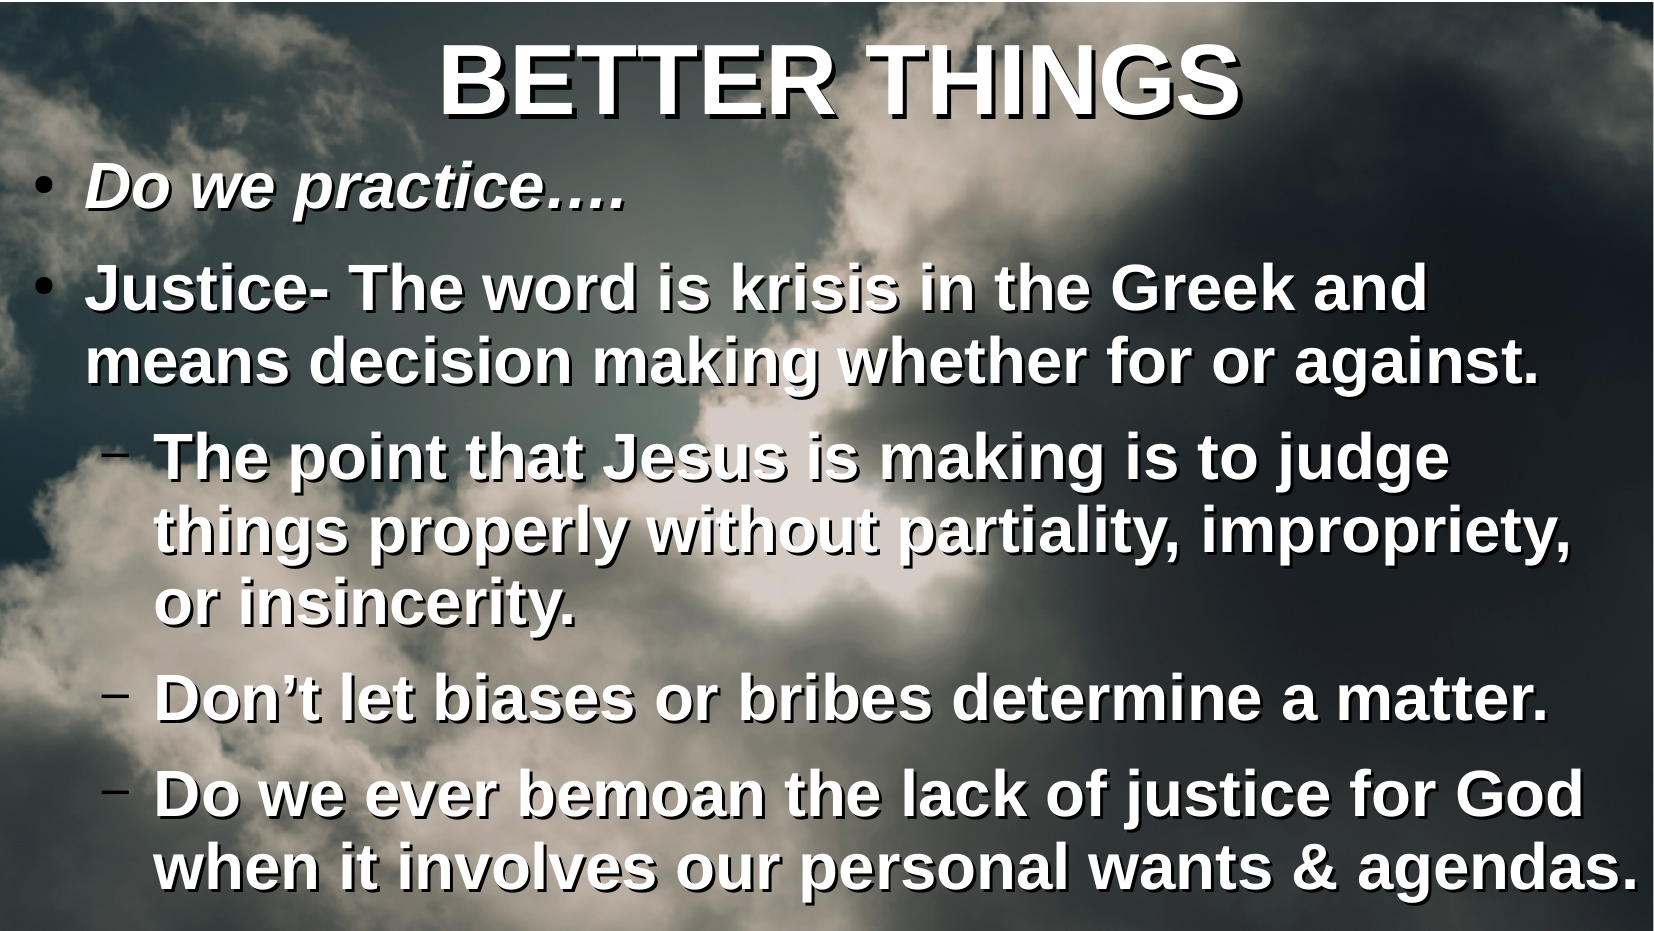

# BETTER THINGS
Do we practice….
Justice- The word is krisis in the Greek and means decision making whether for or against.
The point that Jesus is making is to judge things properly without partiality, impropriety, or insincerity.
Don’t let biases or bribes determine a matter.
Do we ever bemoan the lack of justice for God when it involves our personal wants & agendas.